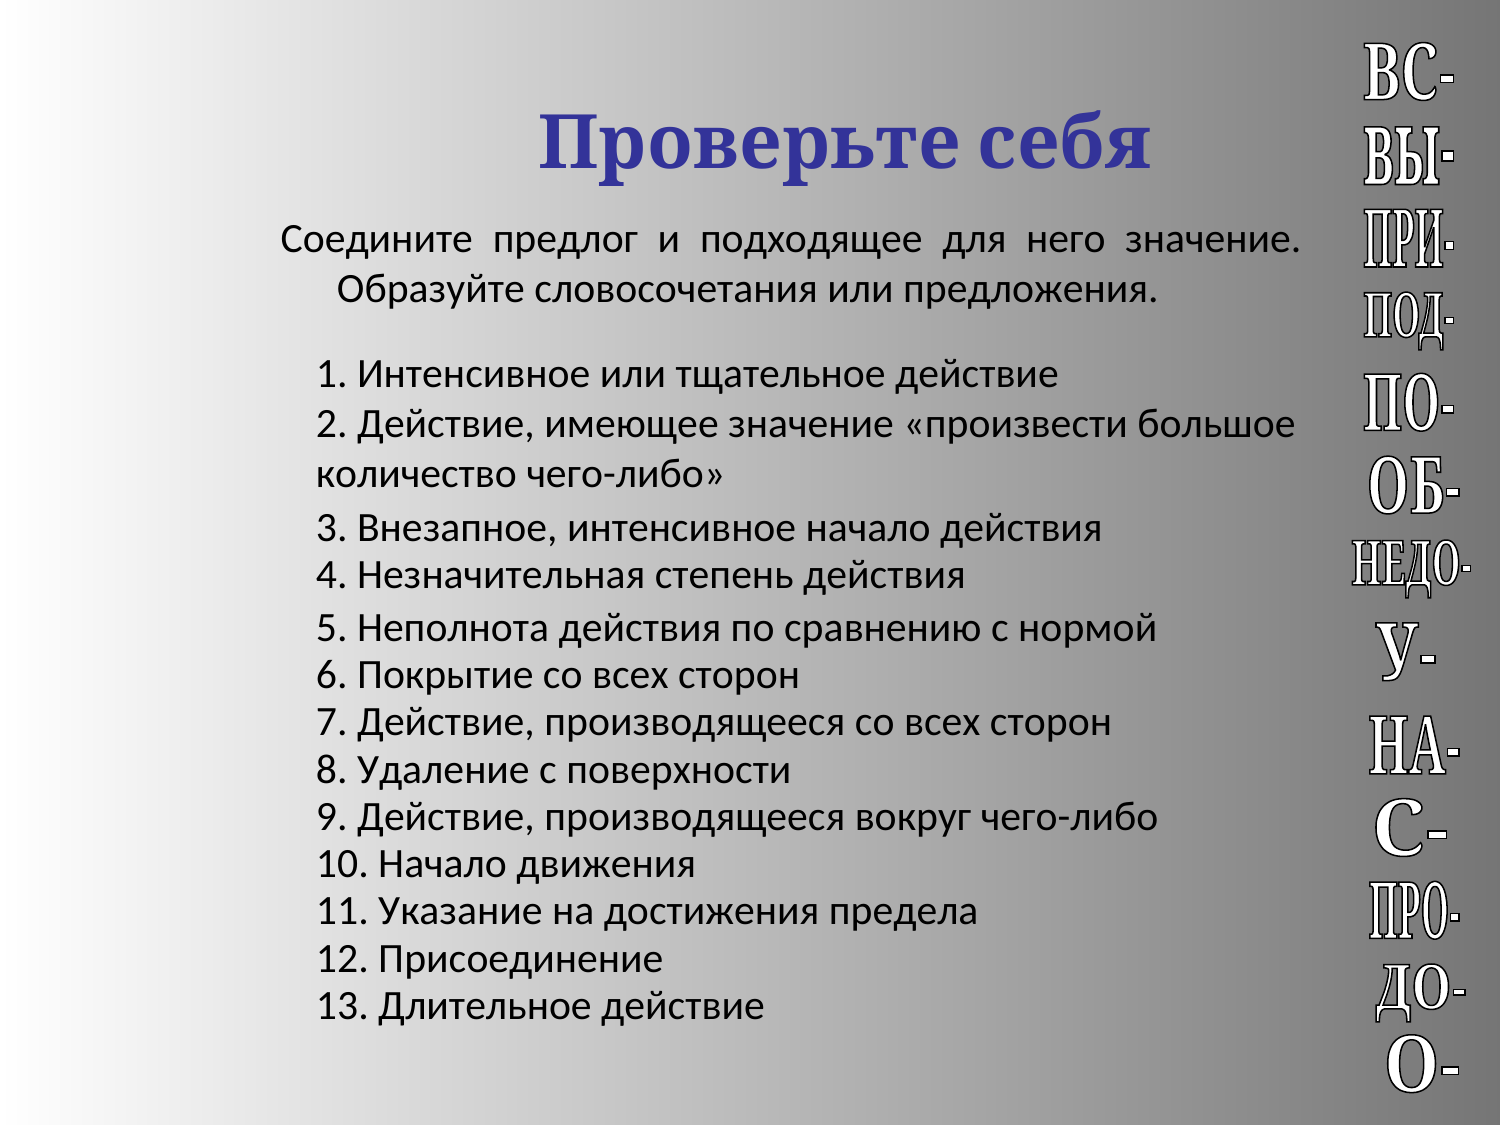

ВС-
# Проверьте себя
вы-
Соедините предлог и подходящее для него значение. Образуйте словосочетания или предложения.
ПРИ-
ПОД-
1. Интенсивное или тщательное действие
ПО-
2. Действие, имеющее значение «произвести большое количество чего-либо»
ОБ-
3. Внезапное, интенсивное начало действия
4. Незначительная степень действия
НЕДО-
5. Неполнота действия по сравнению с нормой
У-
6. Покрытие со всех сторон
7. Действие, производящееся со всех сторон
НА-
8. Удаление с поверхности
9. Действие, производящееся вокруг чего-либо
С-
10. Начало движения
11. Указание на достижения предела
ПРО-
12. Присоединение
ДО-
13. Длительное действие
О-